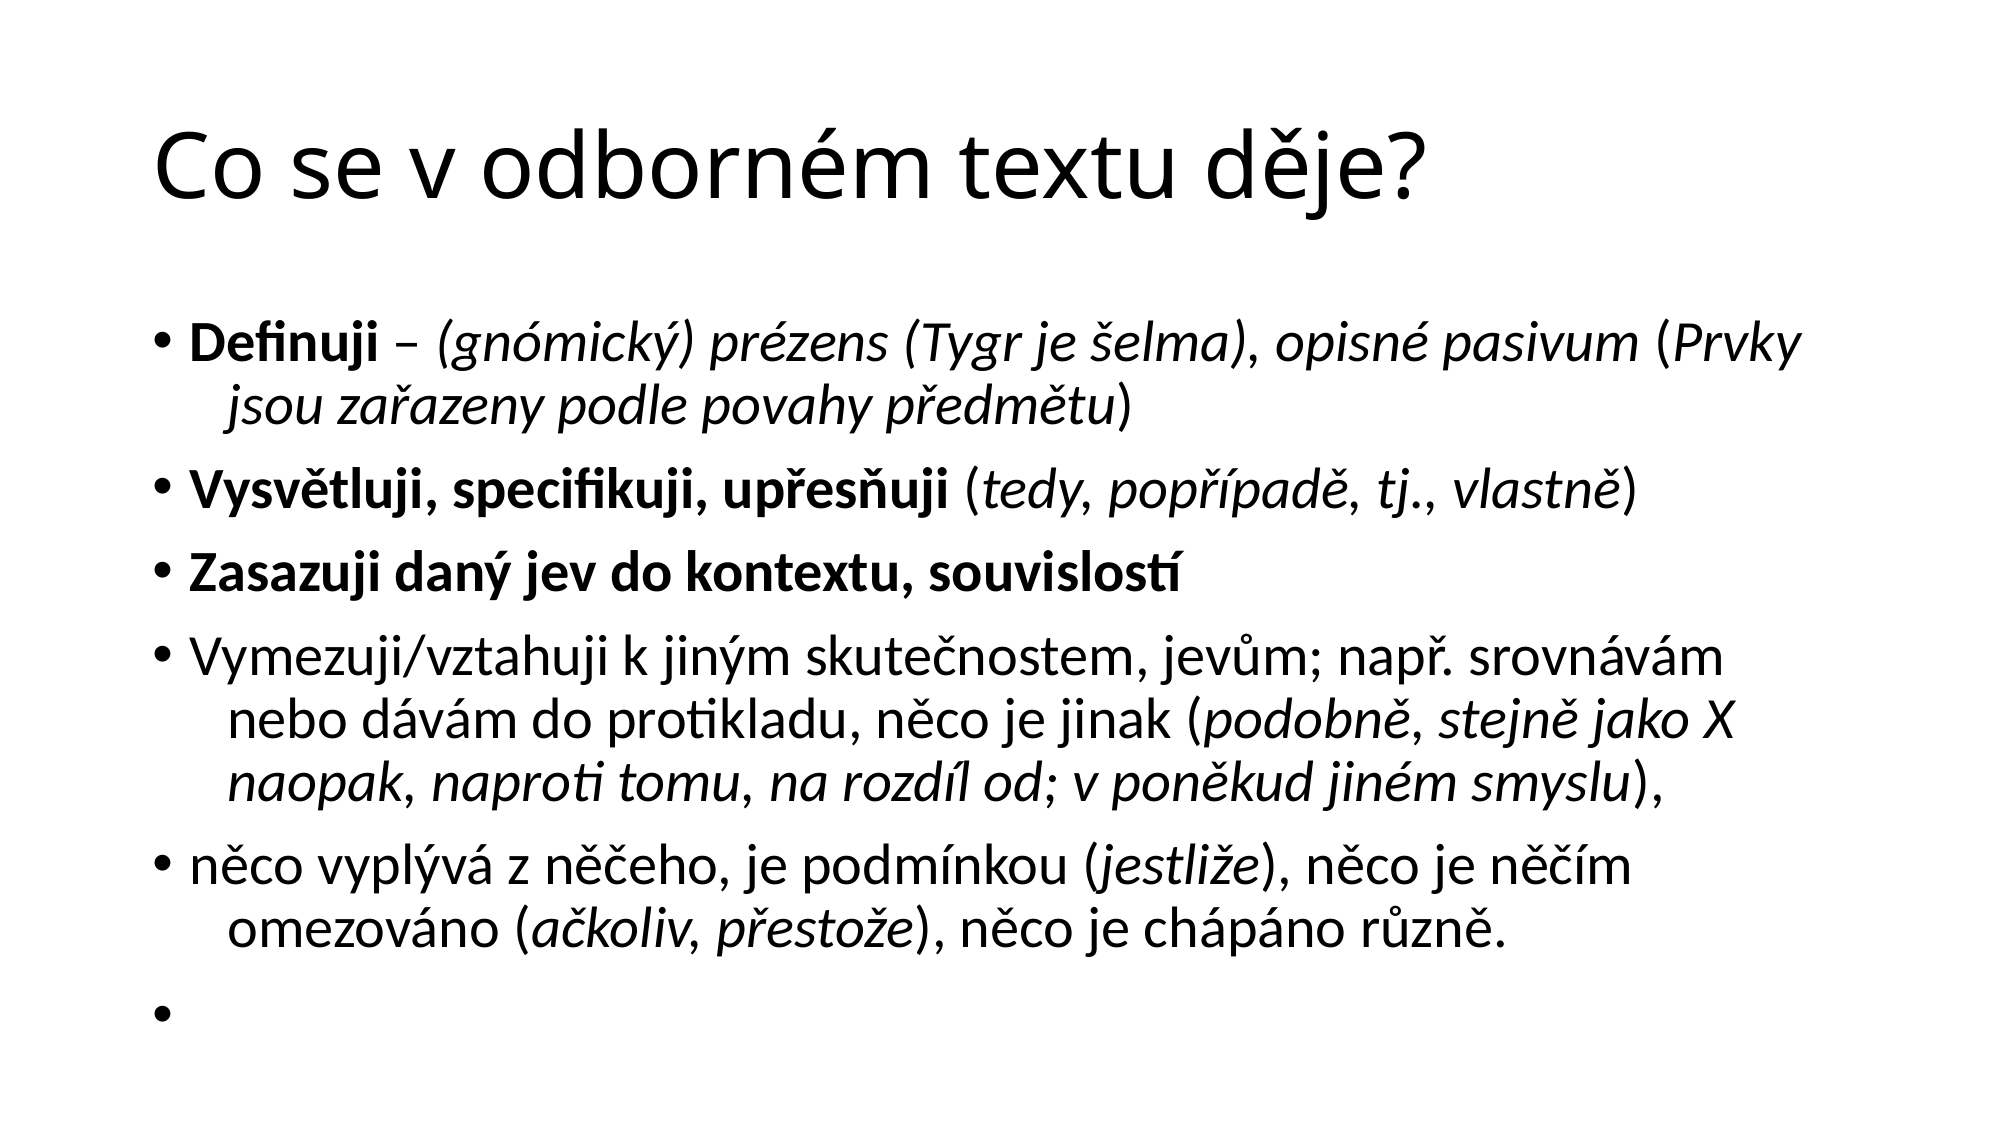

# Co se v odborném textu děje?
Definuji – (gnómický) prézens (Tygr je šelma), opisné pasivum (Prvky jsou zařazeny podle povahy předmětu)
Vysvětluji, specifikuji, upřesňuji (tedy, popřípadě, tj., vlastně)
Zasazuji daný jev do kontextu, souvislostí
Vymezuji/vztahuji k jiným skutečnostem, jevům; např. srovnávám nebo dávám do protikladu, něco je jinak (podobně, stejně jako X naopak, naproti tomu, na rozdíl od; v poněkud jiném smyslu),
něco vyplývá z něčeho, je podmínkou (jestliže), něco je něčím omezováno (ačkoliv, přestože), něco je chápáno různě.